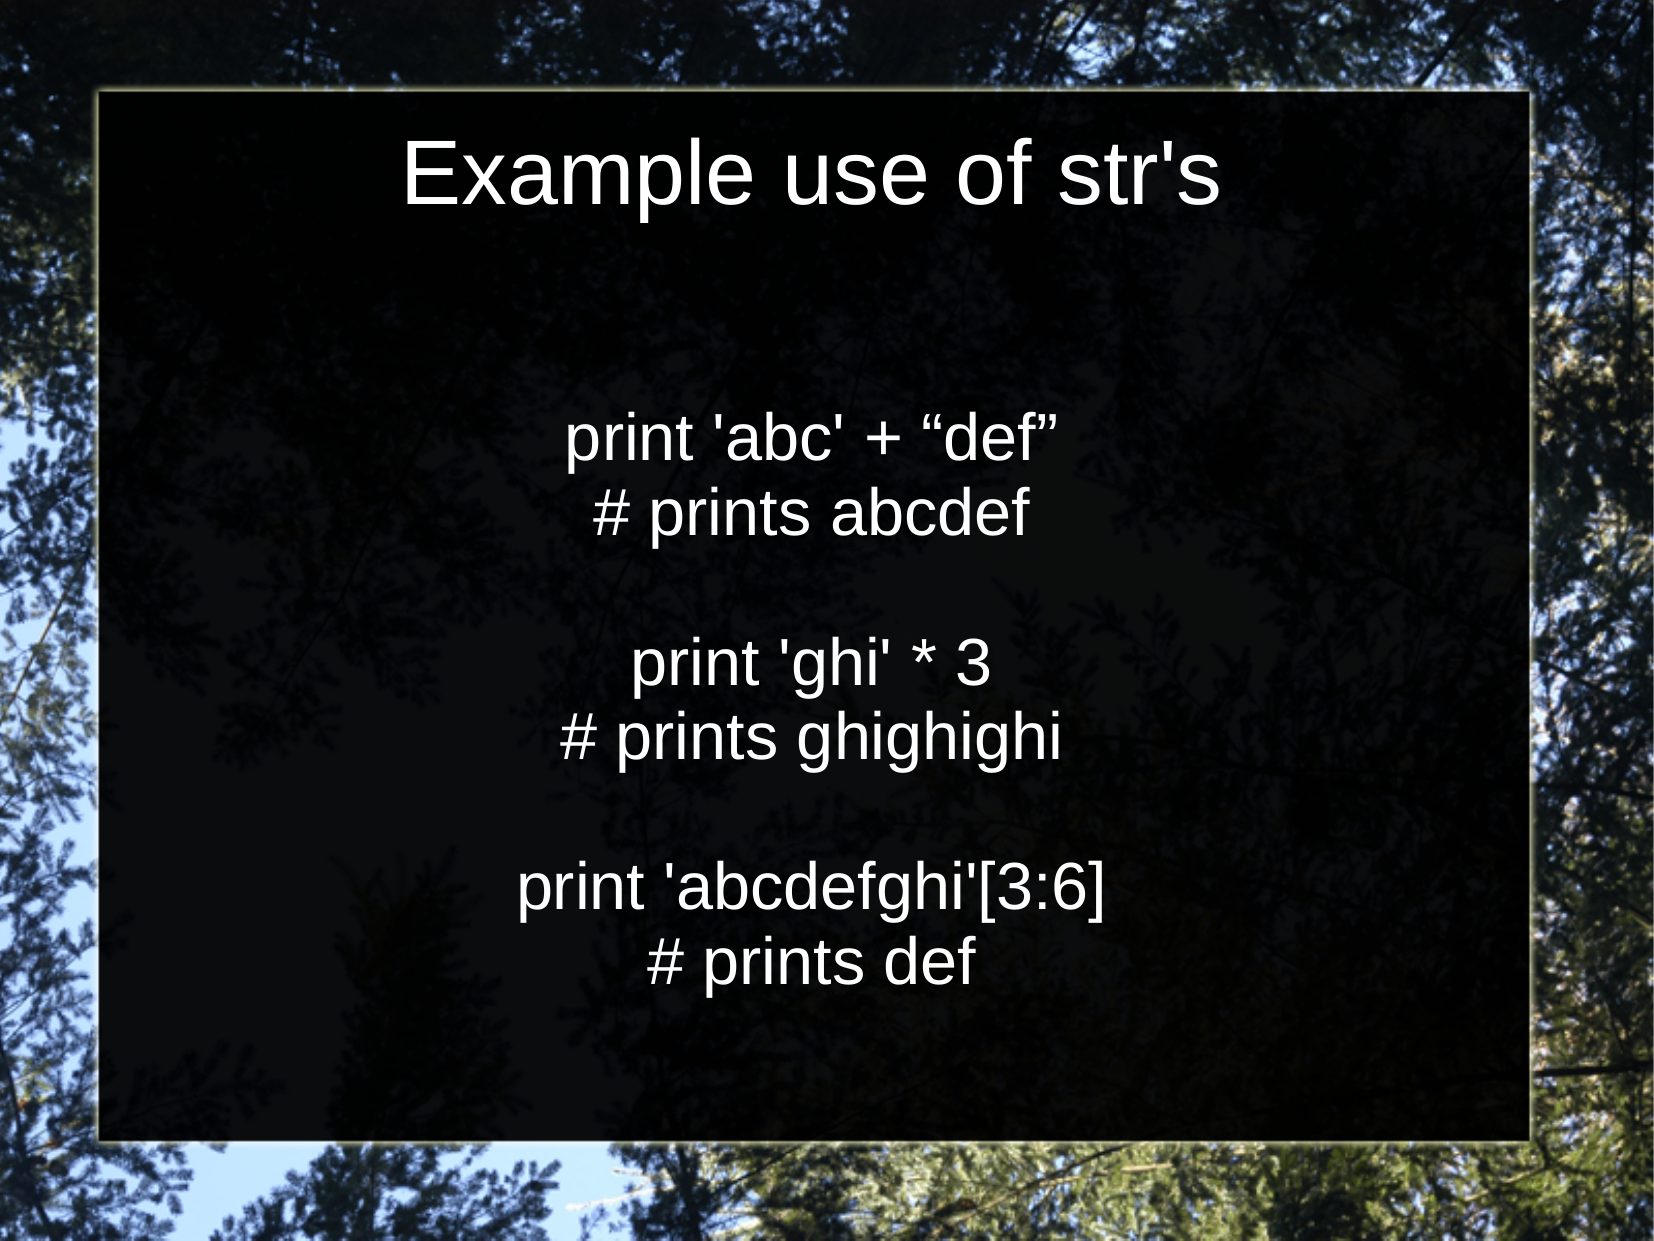

# Example use of str's
print 'abc' + “def”
# prints abcdef
print 'ghi' * 3
# prints ghighighi
print 'abcdefghi'[3:6]
# prints def